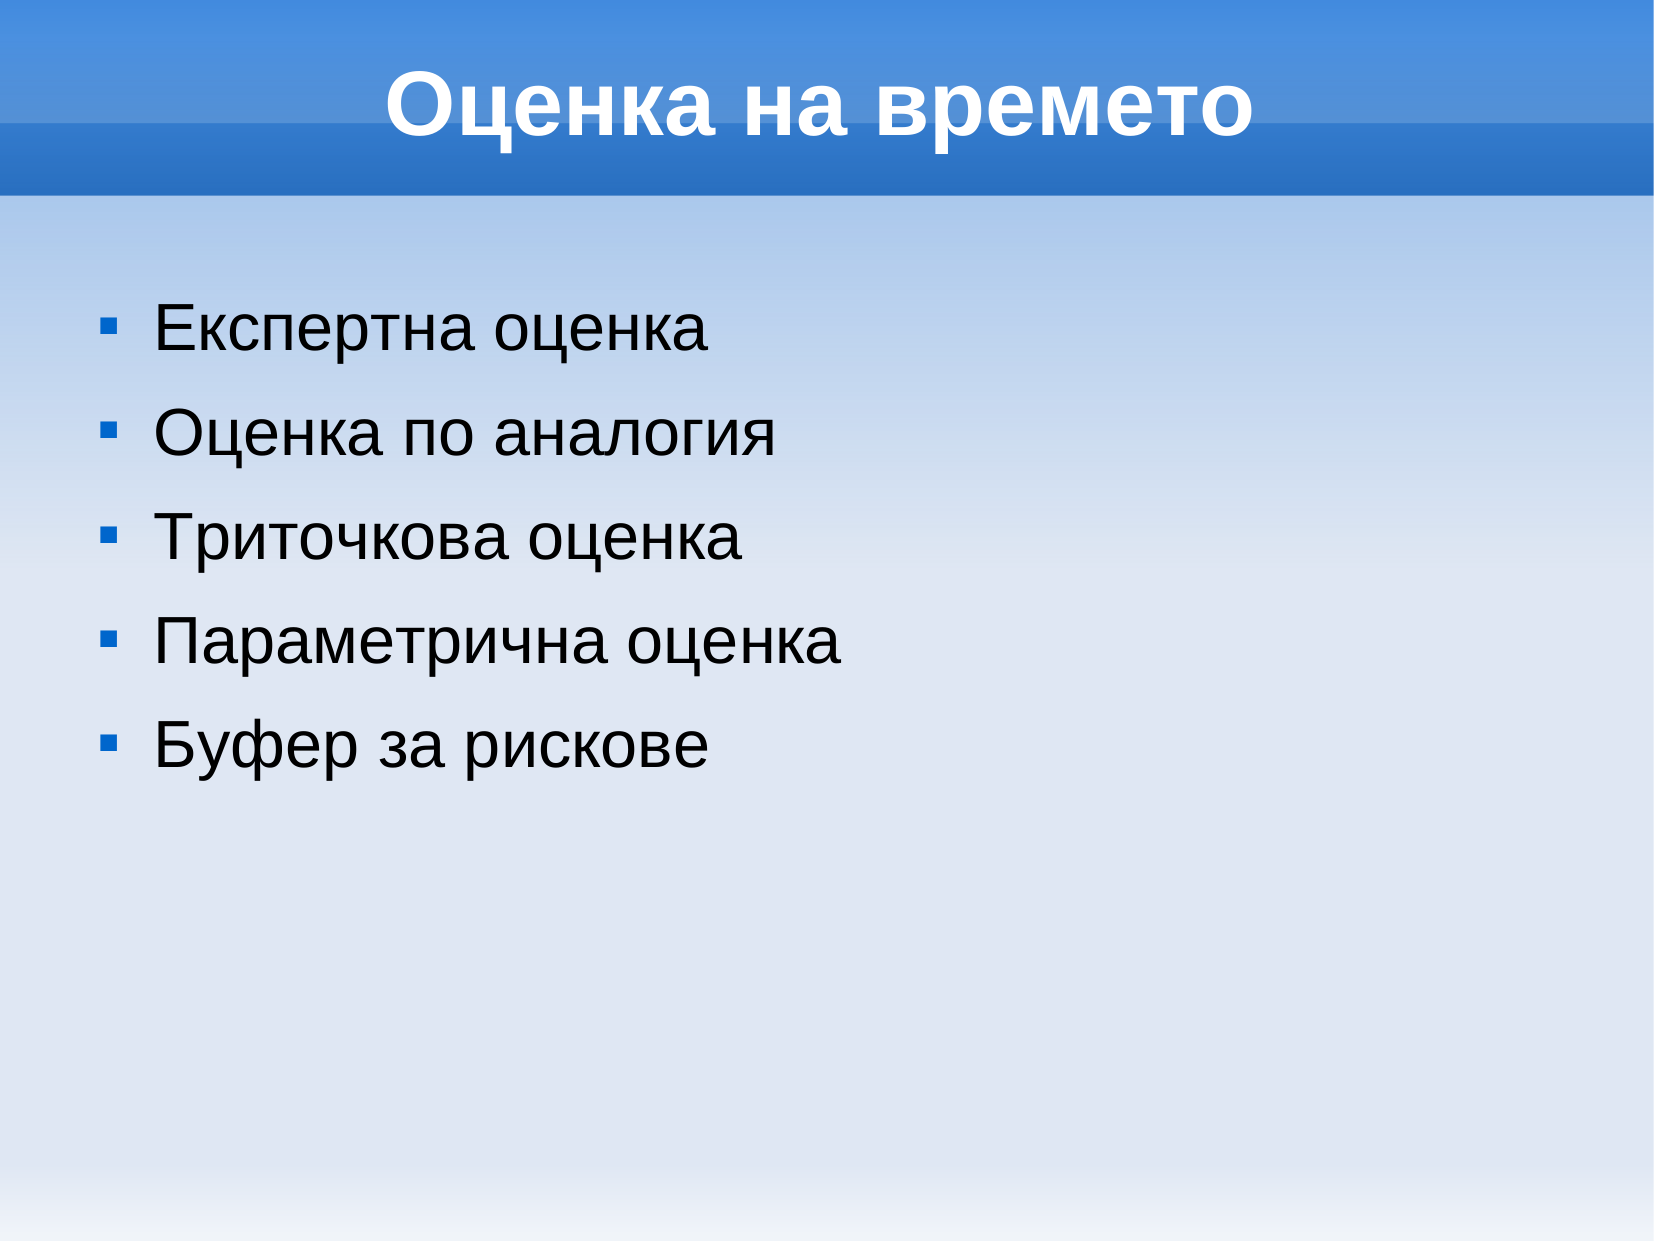

# Оценка на времето
Експертна оценка
Оценка по аналогия
Триточкова оценка
Параметрична оценка
Буфер за рискове